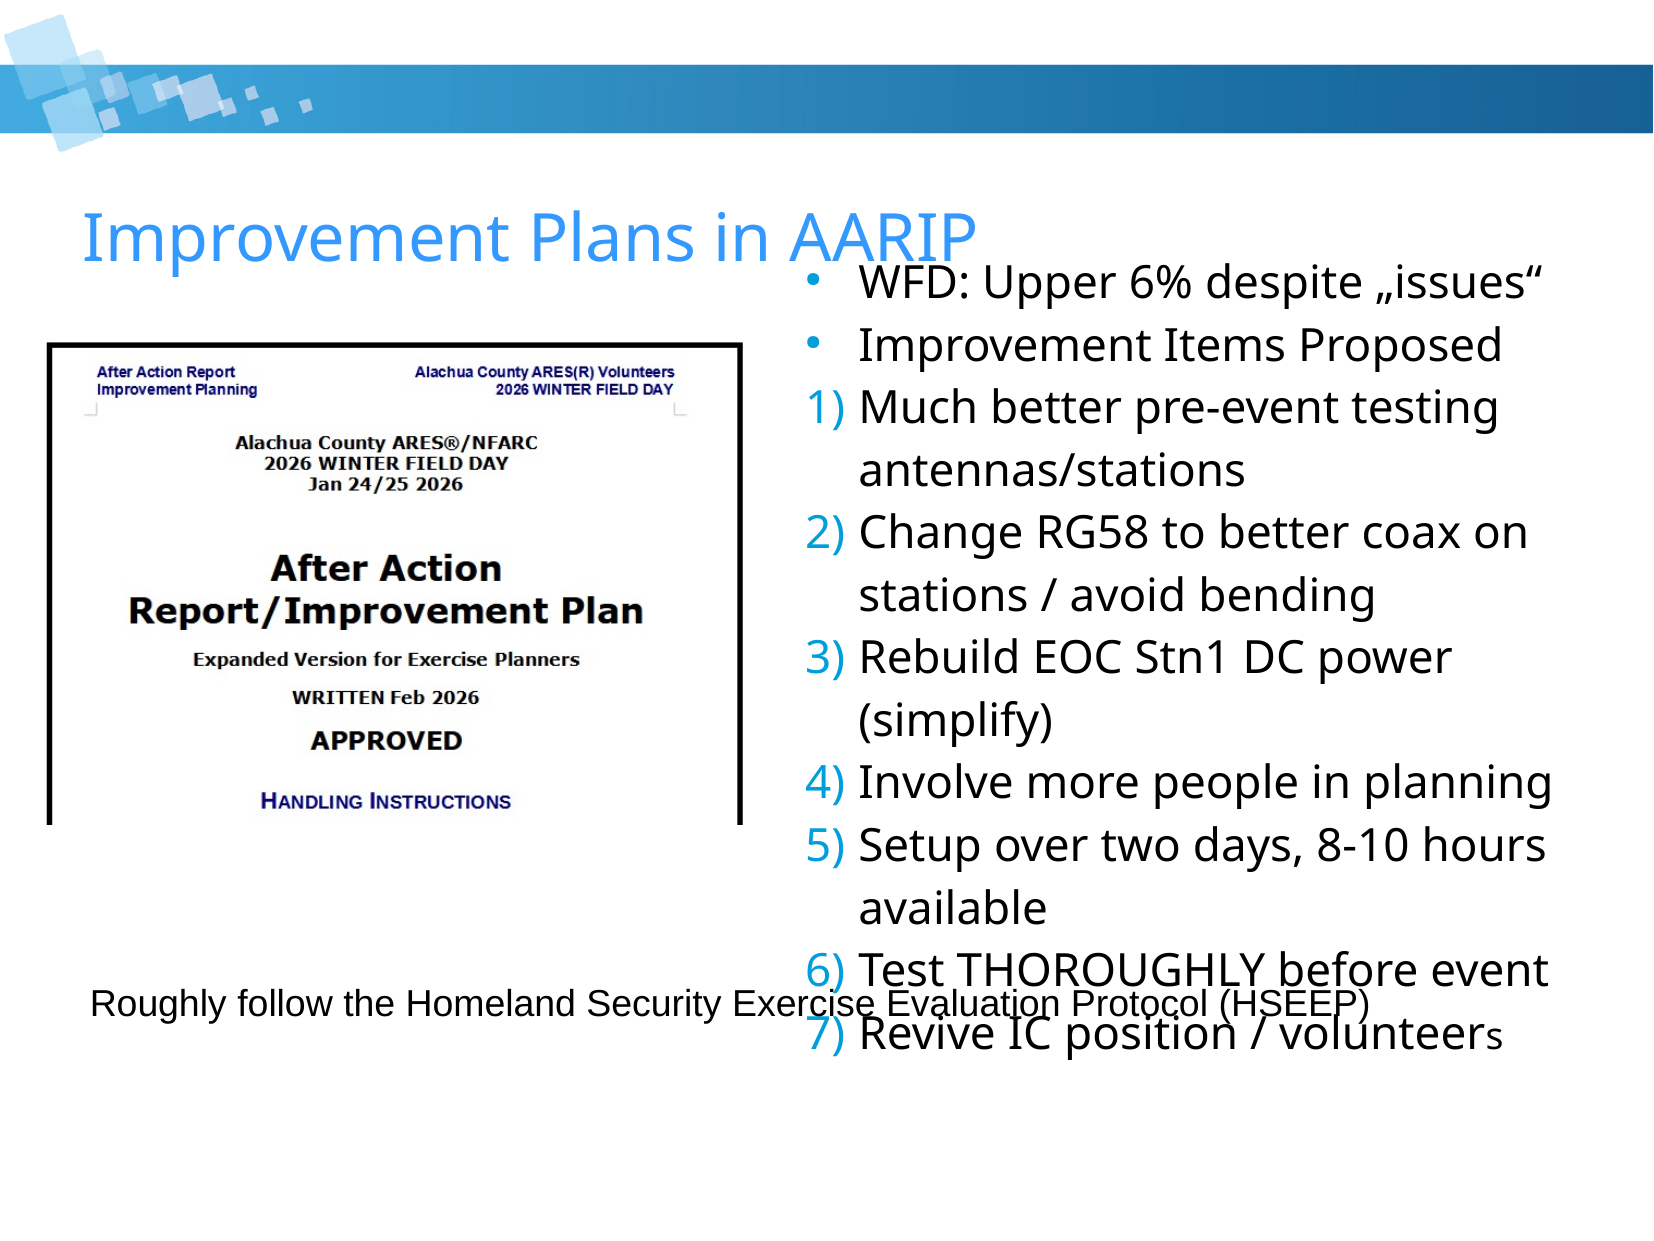

# Improvement Plans in AARIP
WFD: Upper 6% despite „issues“
Improvement Items Proposed
Much better pre-event testing antennas/stations
Change RG58 to better coax on stations / avoid bending
Rebuild EOC Stn1 DC power (simplify)
Involve more people in planning
Setup over two days, 8-10 hours available
Test THOROUGHLY before event
Revive IC position / volunteers
Roughly follow the Homeland Security Exercise Evaluation Protocol (HSEEP)